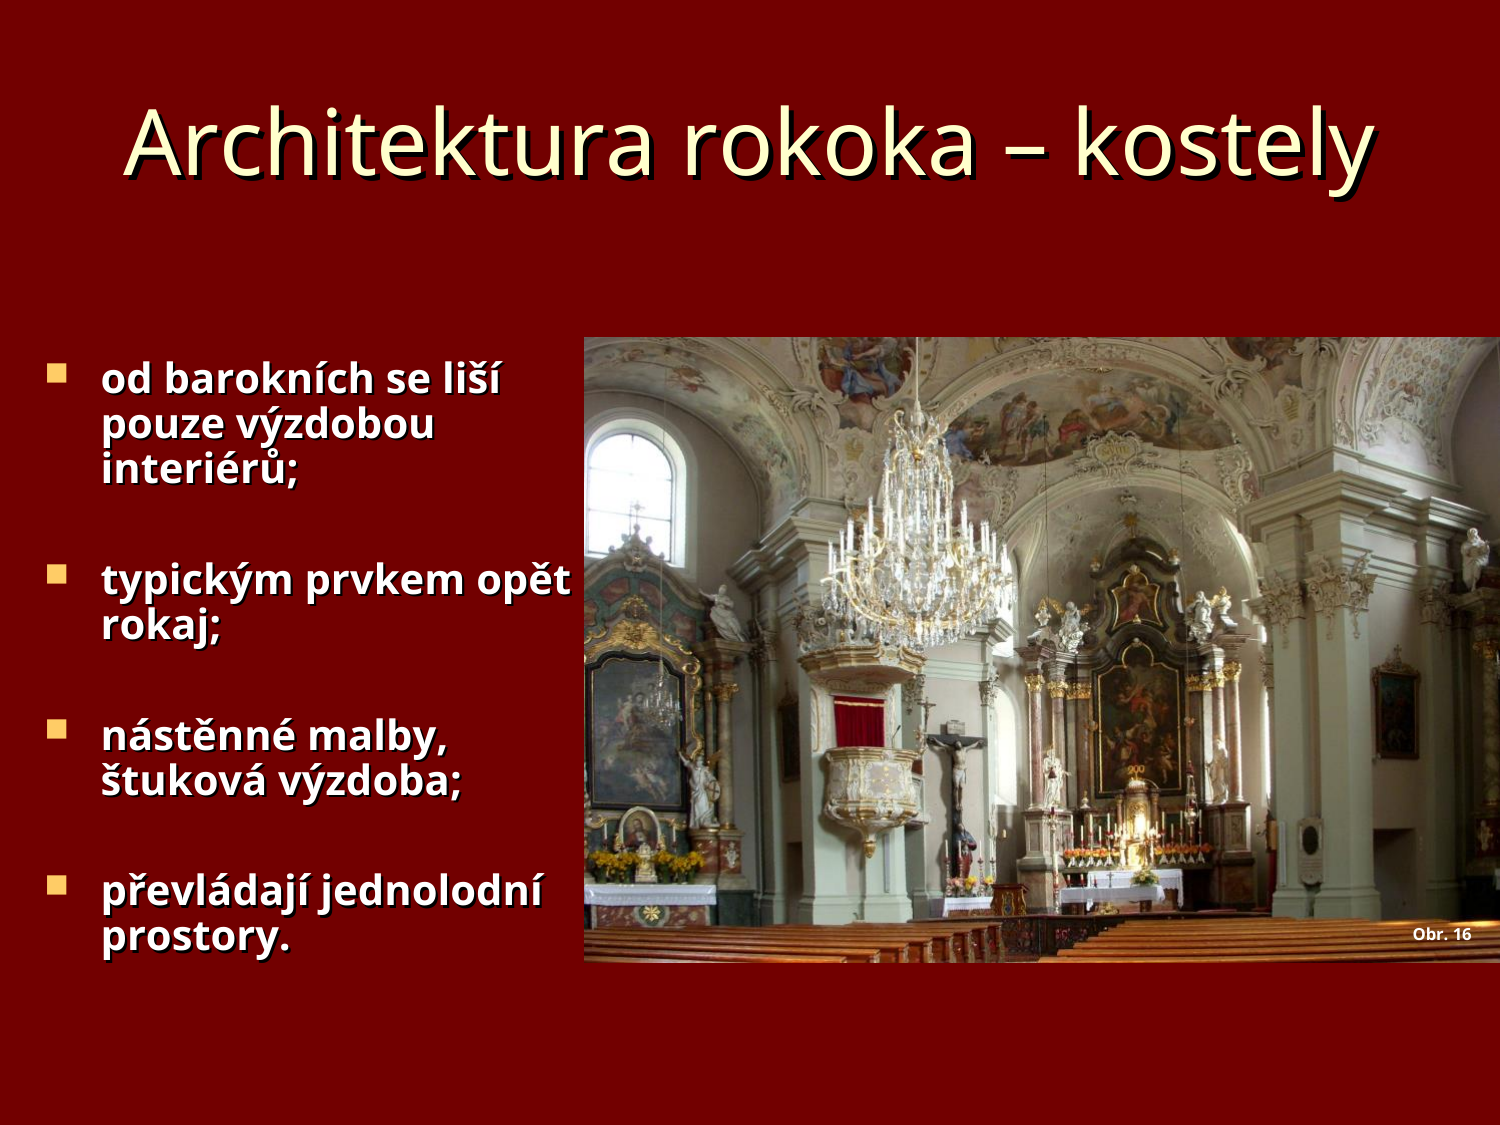

# Architektura rokoka – kostely
od barokních se liší pouze výzdobou interiérů;
typickým prvkem opět rokaj;
nástěnné malby, štuková výzdoba;
převládají jednolodní prostory.
Obr. 16